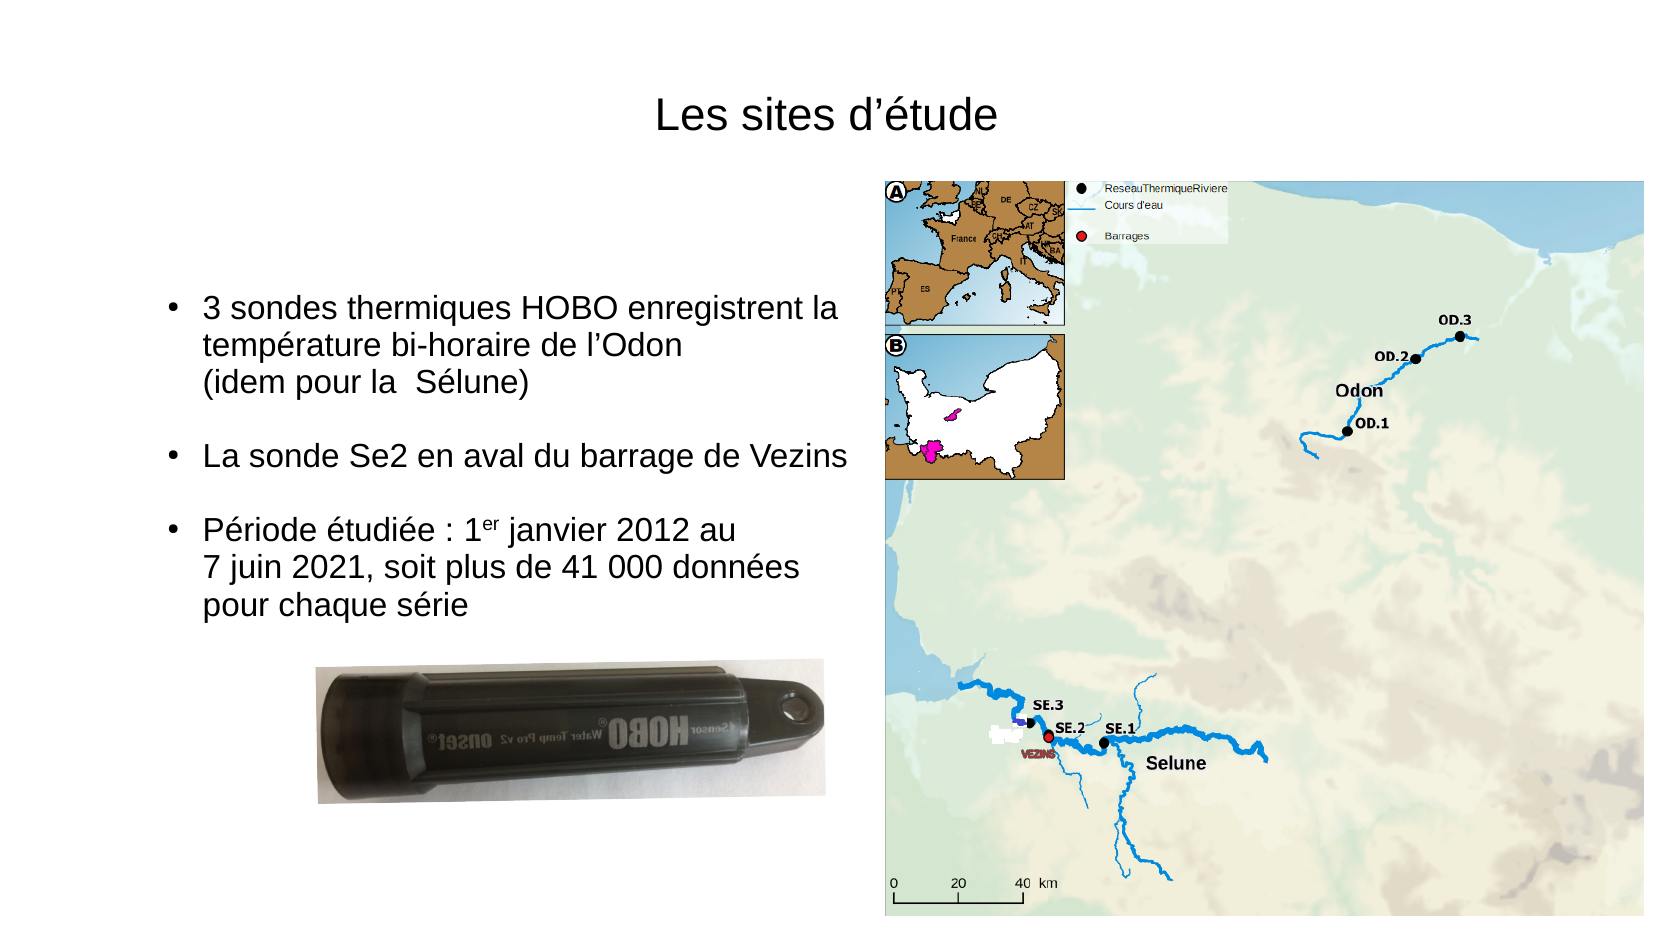

# Les sites d’étude
3 sondes thermiques HOBO enregistrent la
température bi-horaire de l’Odon
(idem pour la Sélune)
La sonde Se2 en aval du barrage de Vezins
Période étudiée : 1er janvier 2012 au
7 juin 2021, soit plus de 41 000 données
pour chaque série